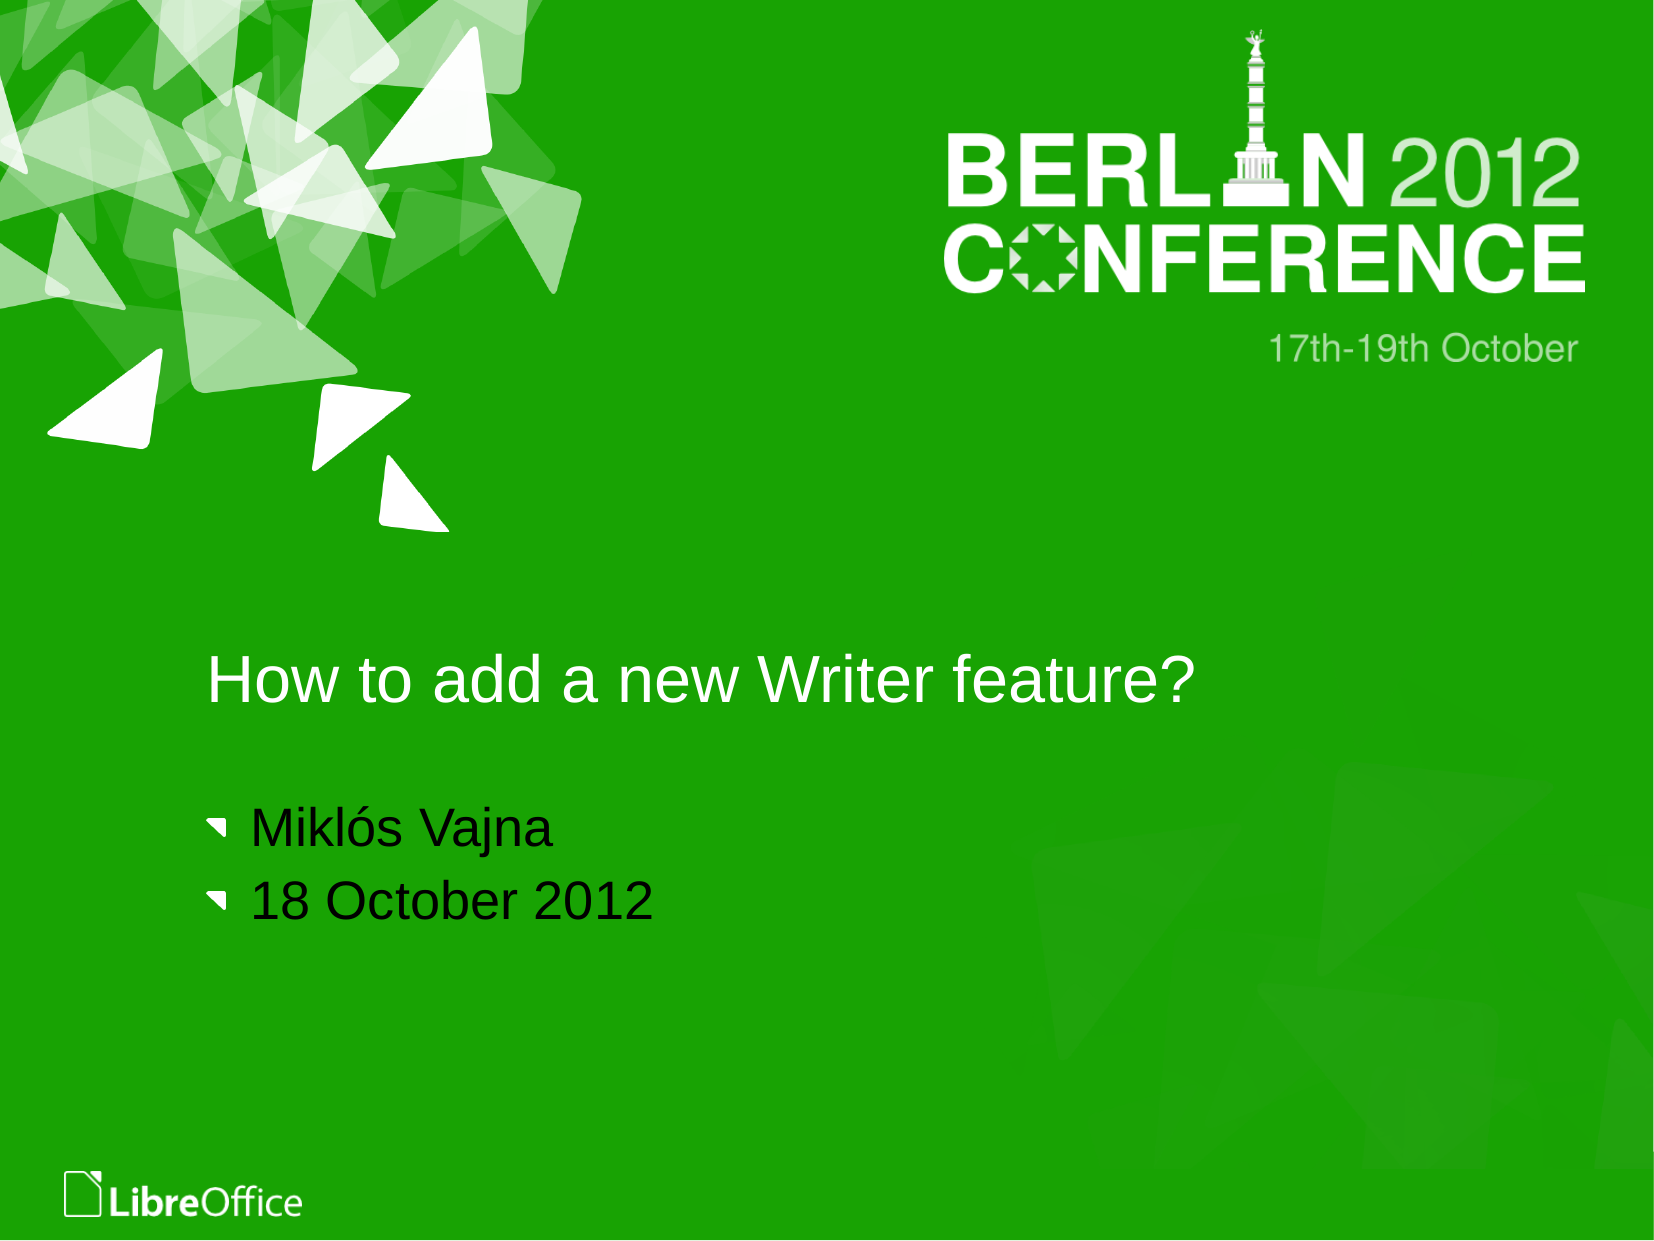

# How to add a new Writer feature?
Miklós Vajna
18 October 2012